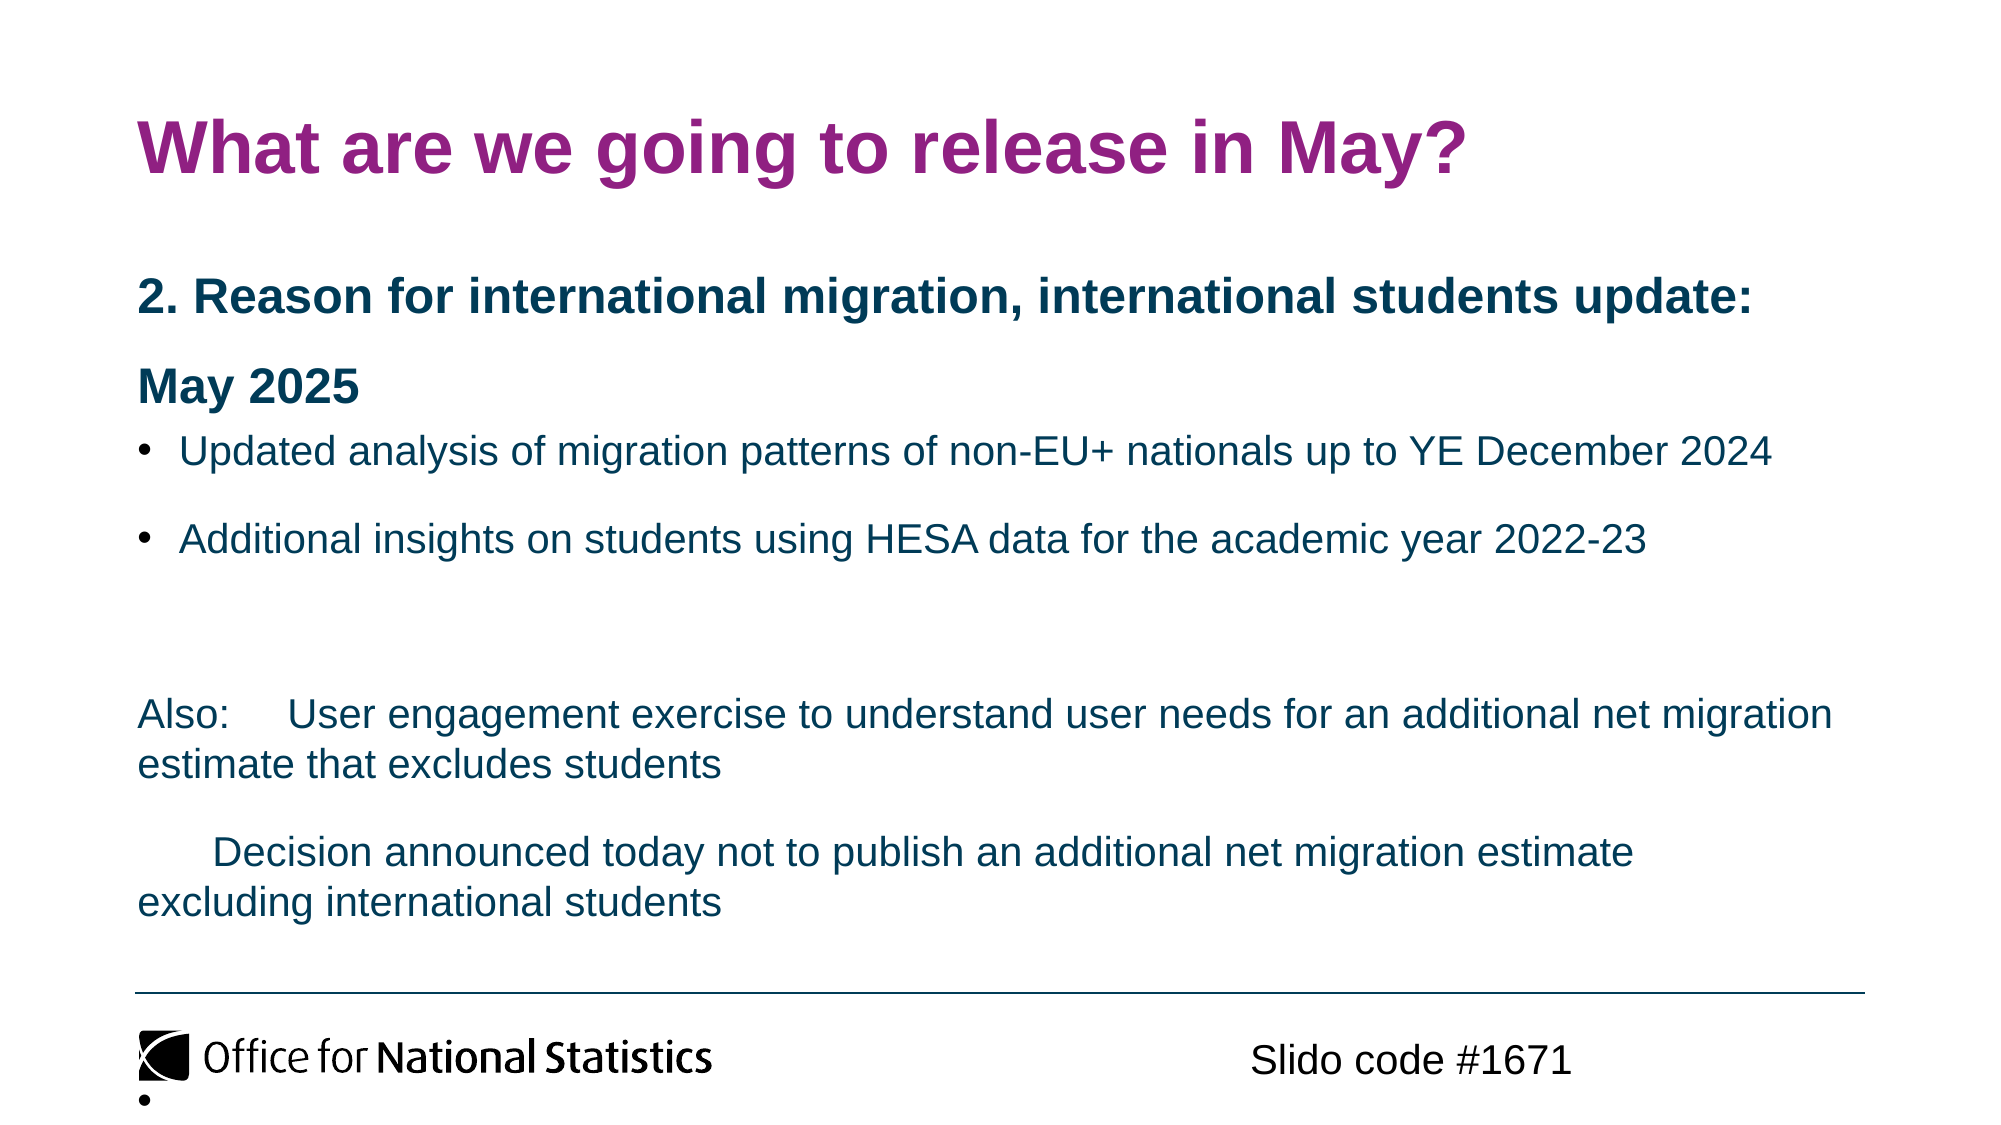

# What are we going to release in May?
2. Reason for international migration, international students update: May 2025
Updated analysis of migration patterns of non-EU+ nationals up to YE December 2024
Additional insights on students using HESA data for the academic year 2022-23
Also:	User engagement exercise to understand user needs for an additional net migration 	estimate that excludes students
	Decision announced today not to publish an additional net migration estimate 	excluding international students
Slido code #1671